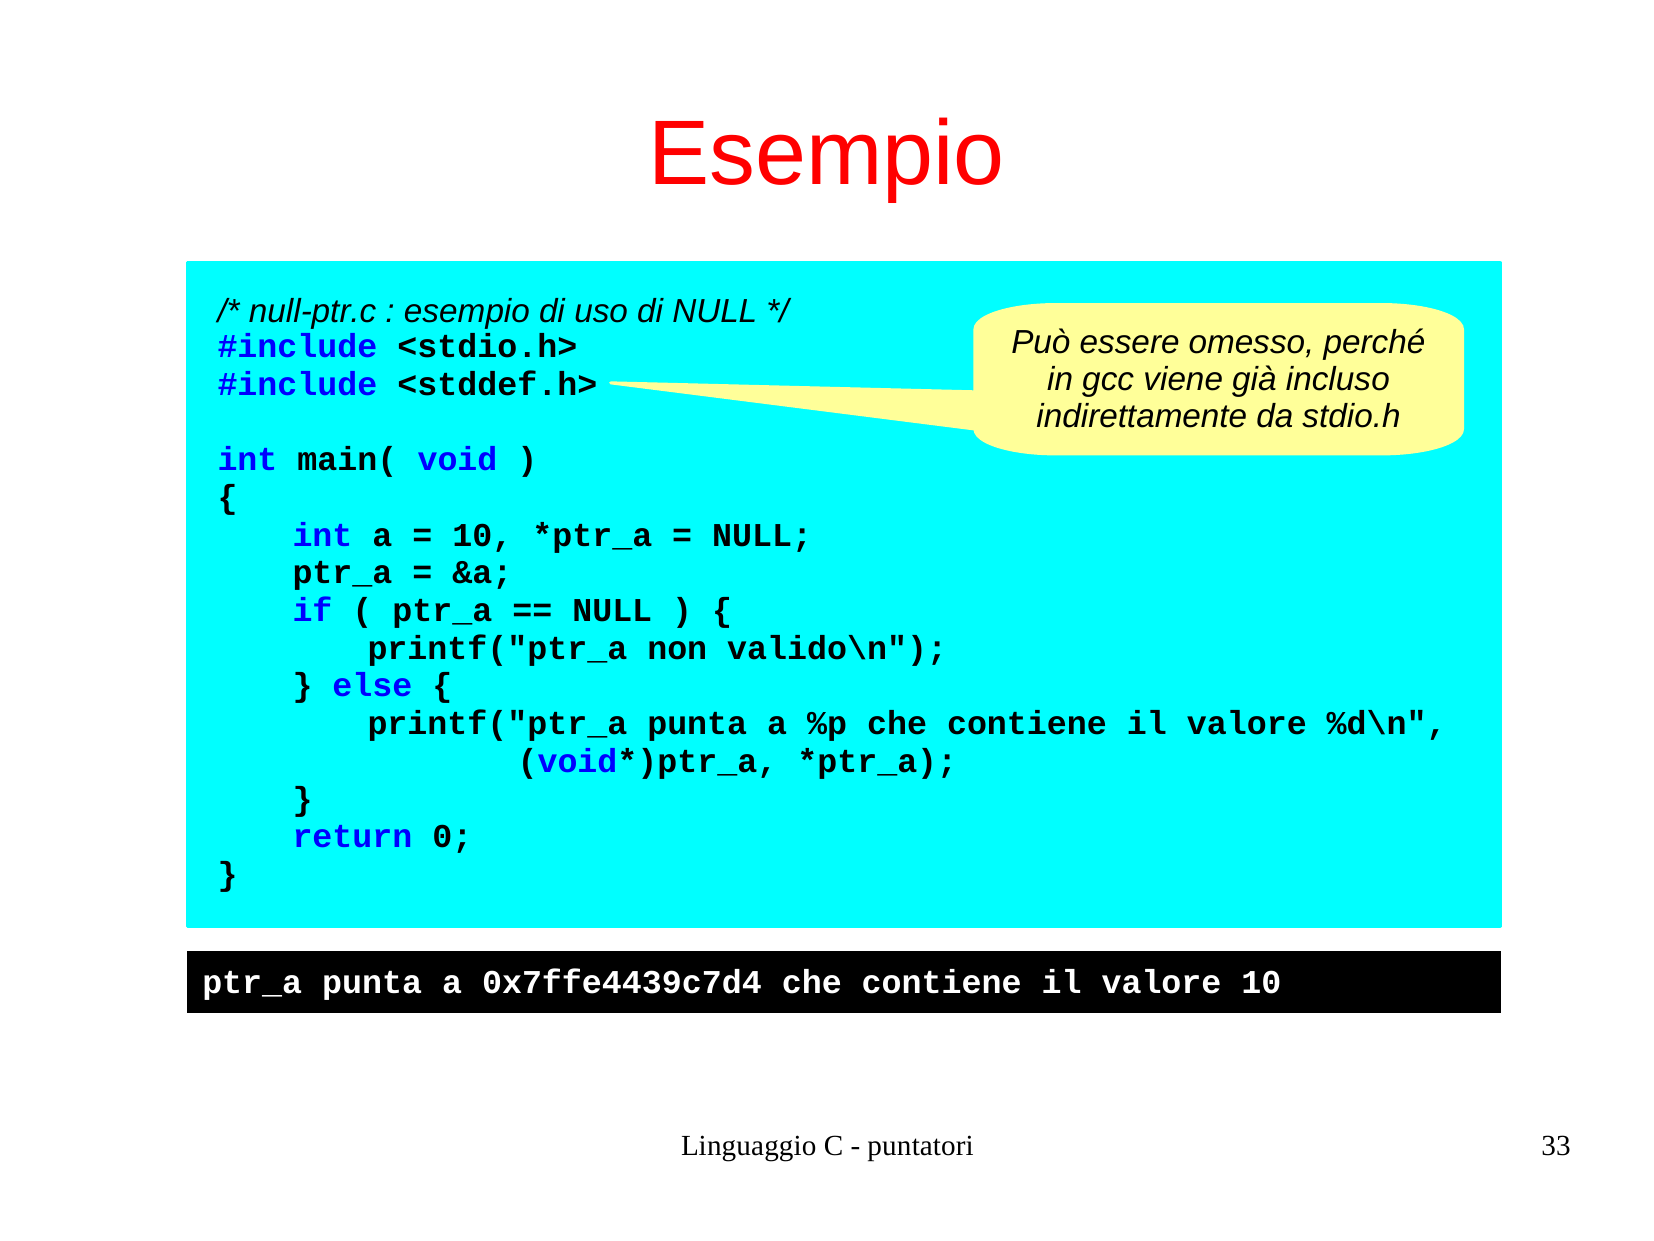

# Esempio
/* null-ptr.c : esempio di uso di NULL */
#include <stdio.h>
#include <stddef.h>
int main( void )
{
	int a = 10, *ptr_a = NULL;
	ptr_a = &a;
	if ( ptr_a == NULL ) {
		printf("ptr_a non valido\n");
	} else {
		printf("ptr_a punta a %p che contiene il valore %d\n",
				(void*)ptr_a, *ptr_a);
	}
	return 0;
}
Può essere omesso, perché in gcc viene già incluso indirettamente da stdio.h
ptr_a punta a 0x7ffe4439c7d4 che contiene il valore 10
Linguaggio C - puntatori
33